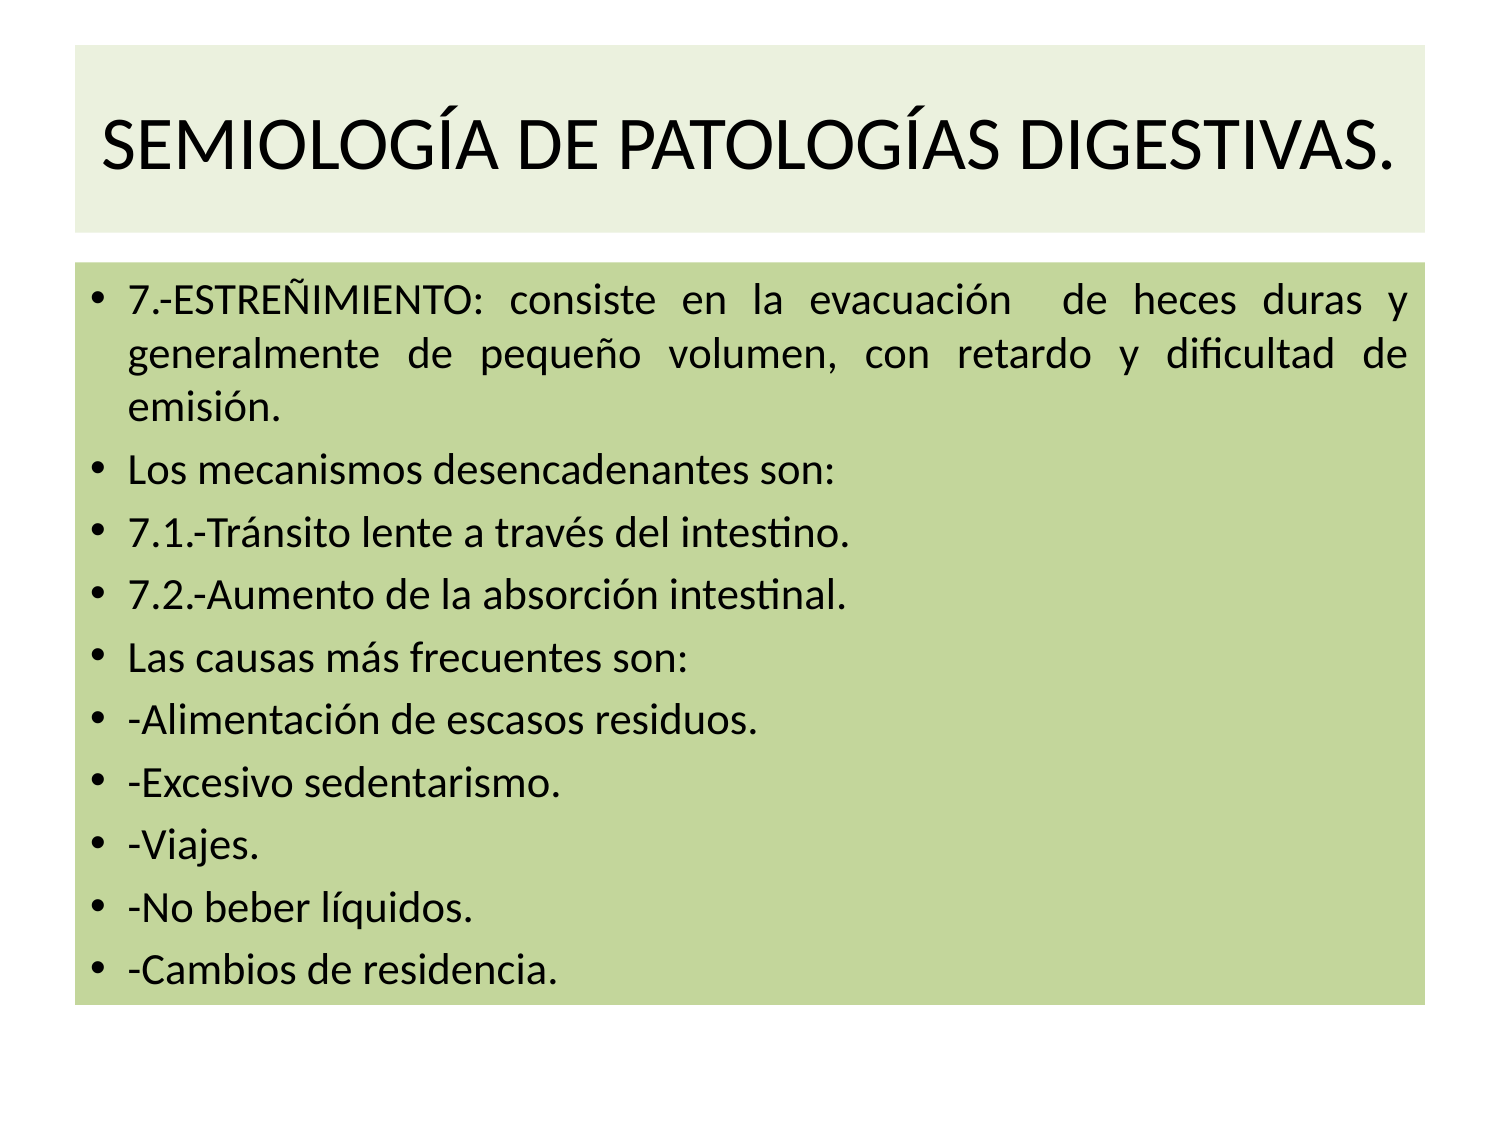

# SEMIOLOGÍA DE PATOLOGÍAS DIGESTIVAS.
7.-ESTREÑIMIENTO: consiste en la evacuación de heces duras y generalmente de pequeño volumen, con retardo y dificultad de emisión.
Los mecanismos desencadenantes son:
7.1.-Tránsito lente a través del intestino.
7.2.-Aumento de la absorción intestinal.
Las causas más frecuentes son:
-Alimentación de escasos residuos.
-Excesivo sedentarismo.
-Viajes.
-No beber líquidos.
-Cambios de residencia.